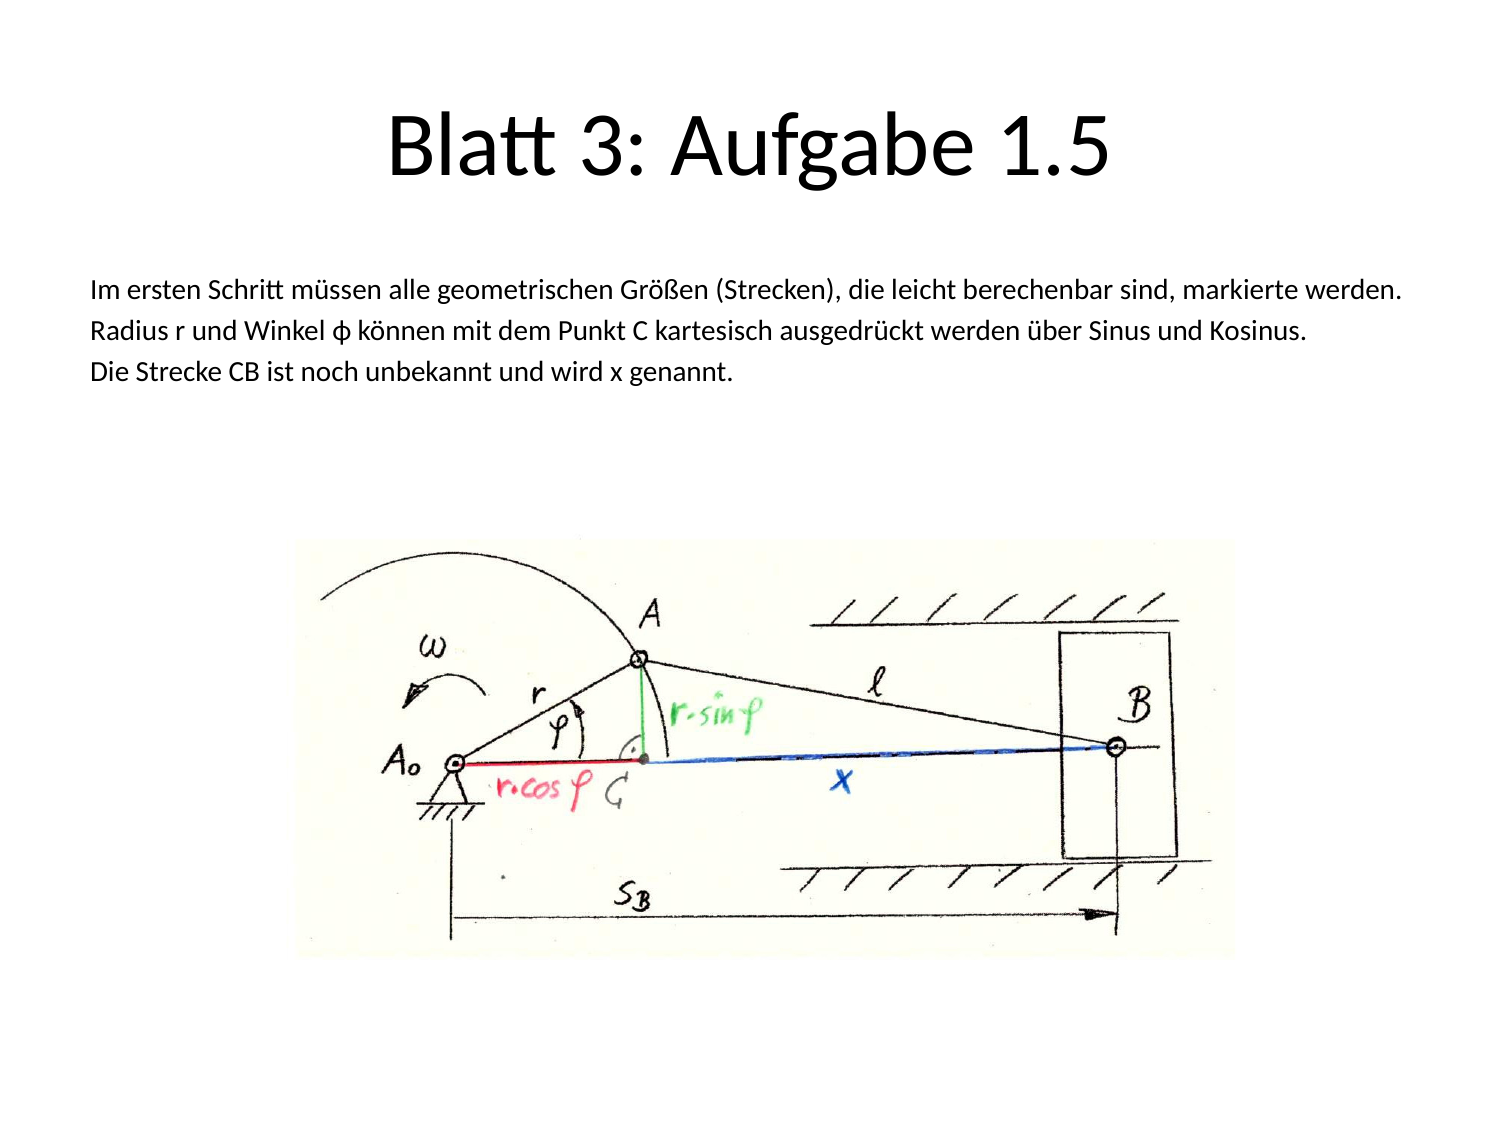

# Blatt 3: Aufgabe 1.5
Im ersten Schritt müssen alle geometrischen Größen (Strecken), die leicht berechenbar sind, markierte werden.
Radius r und Winkel ϕ können mit dem Punkt C kartesisch ausgedrückt werden über Sinus und Kosinus.
Die Strecke CB ist noch unbekannt und wird x genannt.